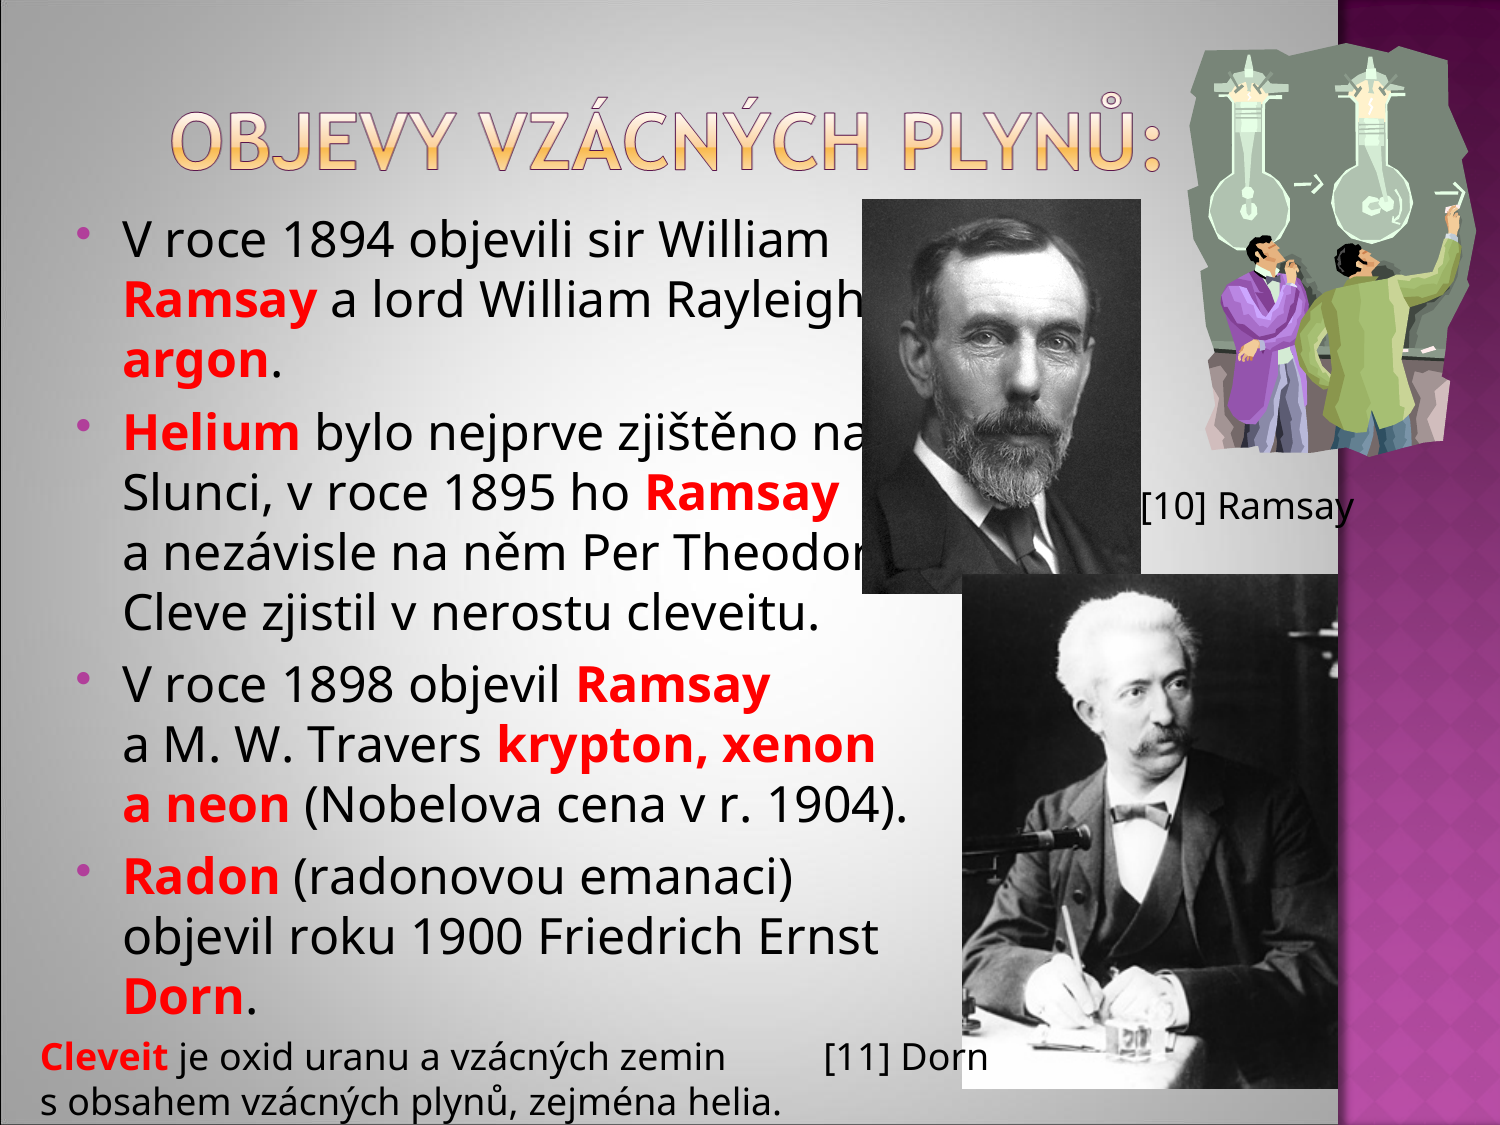

# V roce 1894 objevili sir William Ramsay a lord William Rayleigh argon.
Helium bylo nejprve zjištěno na Slunci, v roce 1895 ho Ramsay
a nezávisle na něm Per Theodor Cleve zjistil v nerostu cleveitu.
V roce 1898 objevil Ramsay
a M. W. Travers krypton, xenon
a neon (Nobelova cena v r. 1904).
Radon (radonovou emanaci) objevil roku 1900 Friedrich Ernst Dorn.
[10] Ramsay
Cleveit je oxid uranu a vzácných zemin
s obsahem vzácných plynů, zejména helia.
[11] Dorn